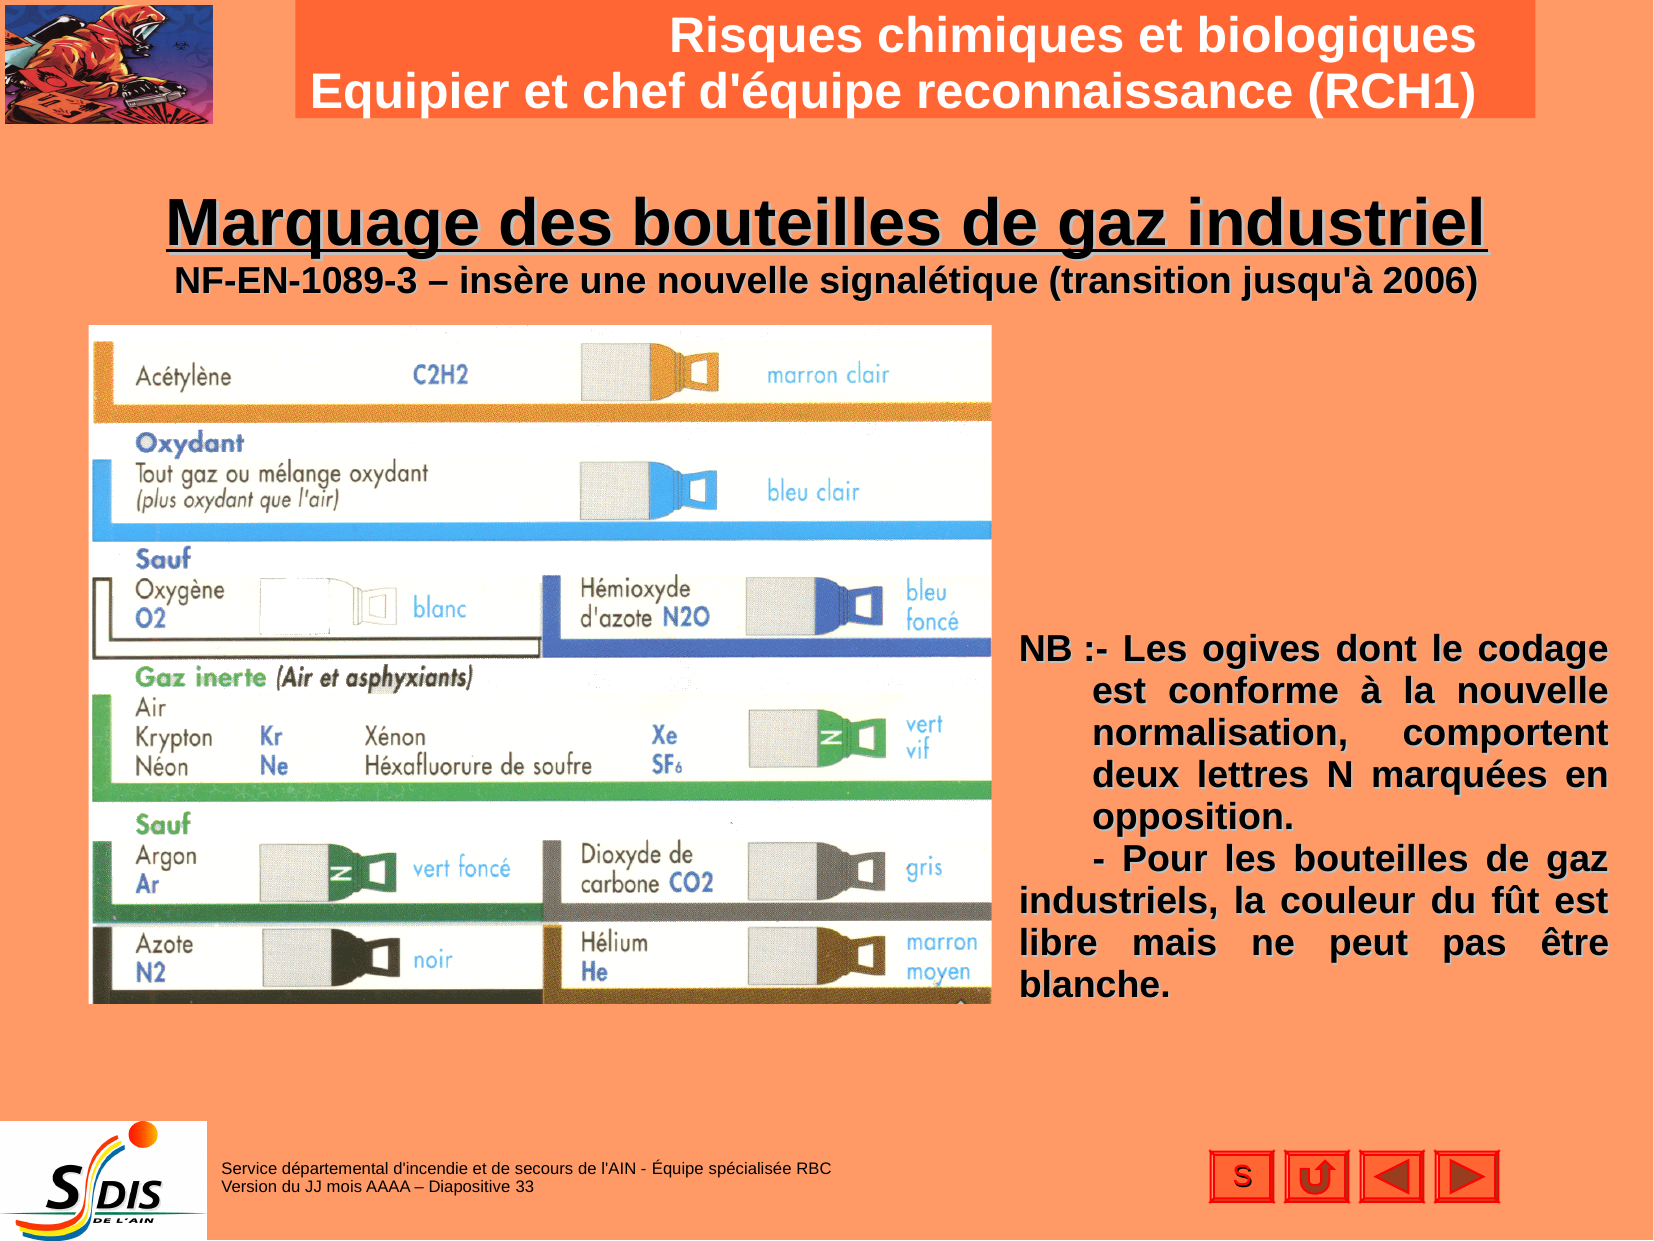

Marquage des bouteilles de gaz industriel
NF-EN-1089-3 – insère une nouvelle signalétique (transition jusqu'à 2006)
NB :- Les ogives dont le codage est conforme à la nouvelle normalisation, comportent deux lettres N marquées en opposition.
- Pour les bouteilles de gaz industriels, la couleur du fût est libre mais ne peut pas être blanche.
S